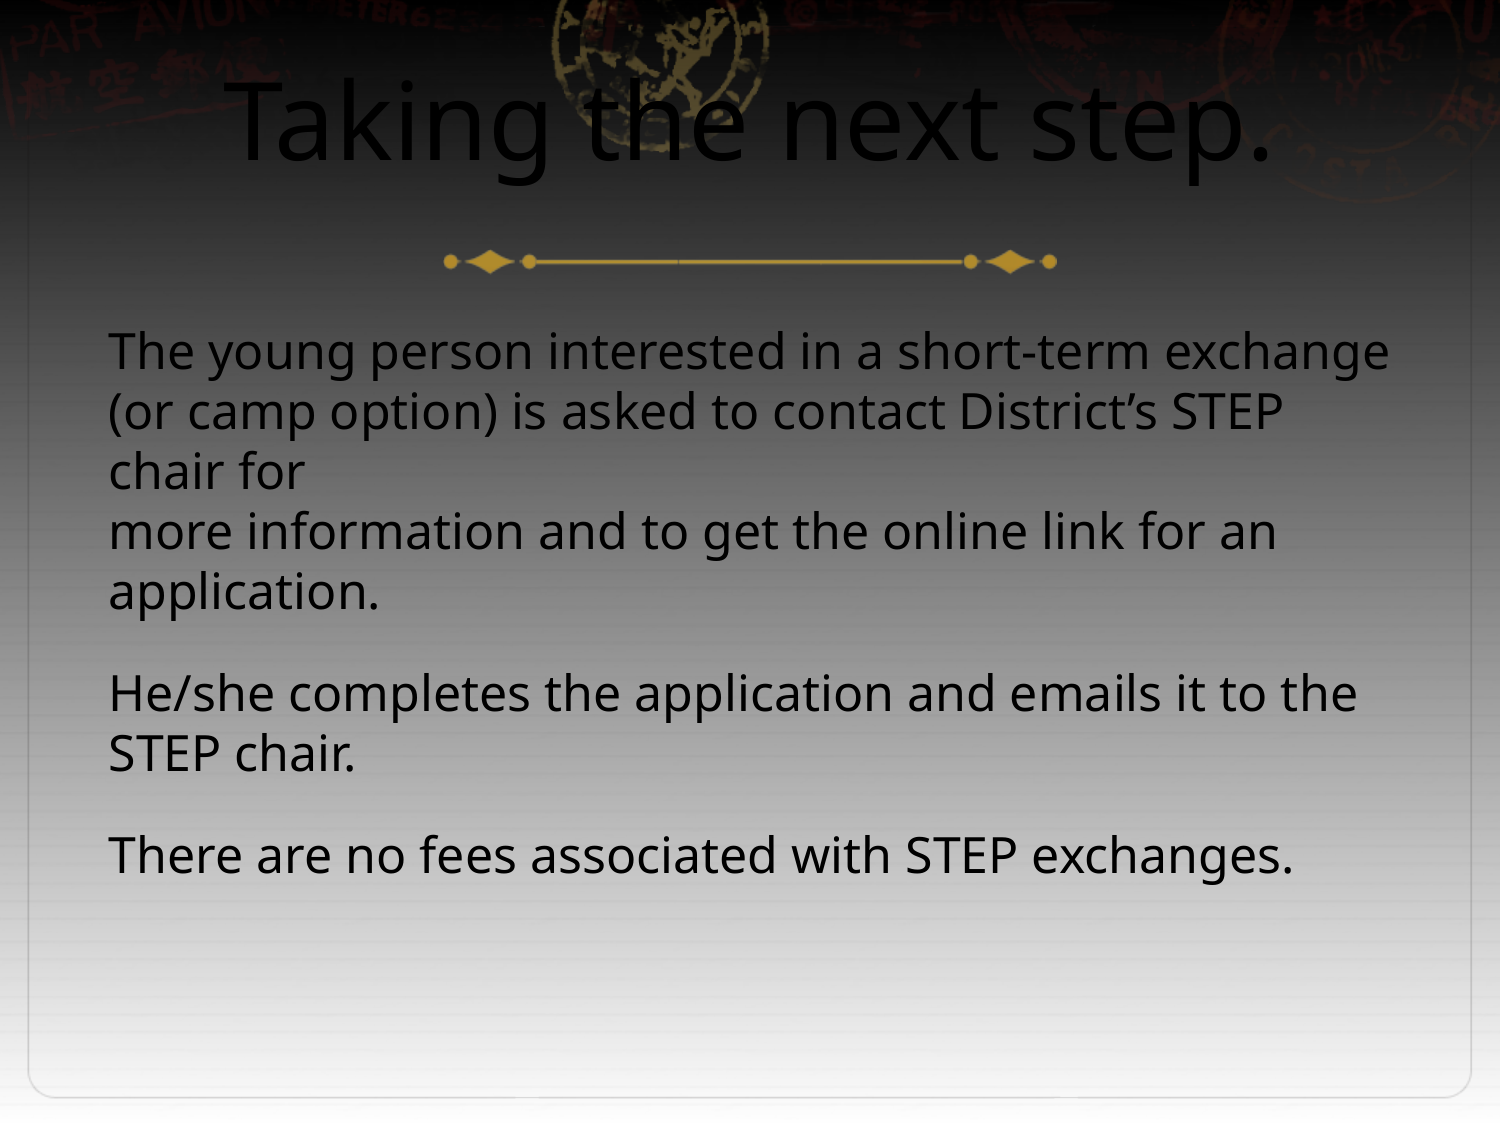

# Taking the next step.
The young person interested in a short-term exchange (or camp option) is asked to contact District’s STEP chair for
more information and to get the online link for an application.
He/she completes the application and emails it to the STEP chair.
There are no fees associated with STEP exchanges.